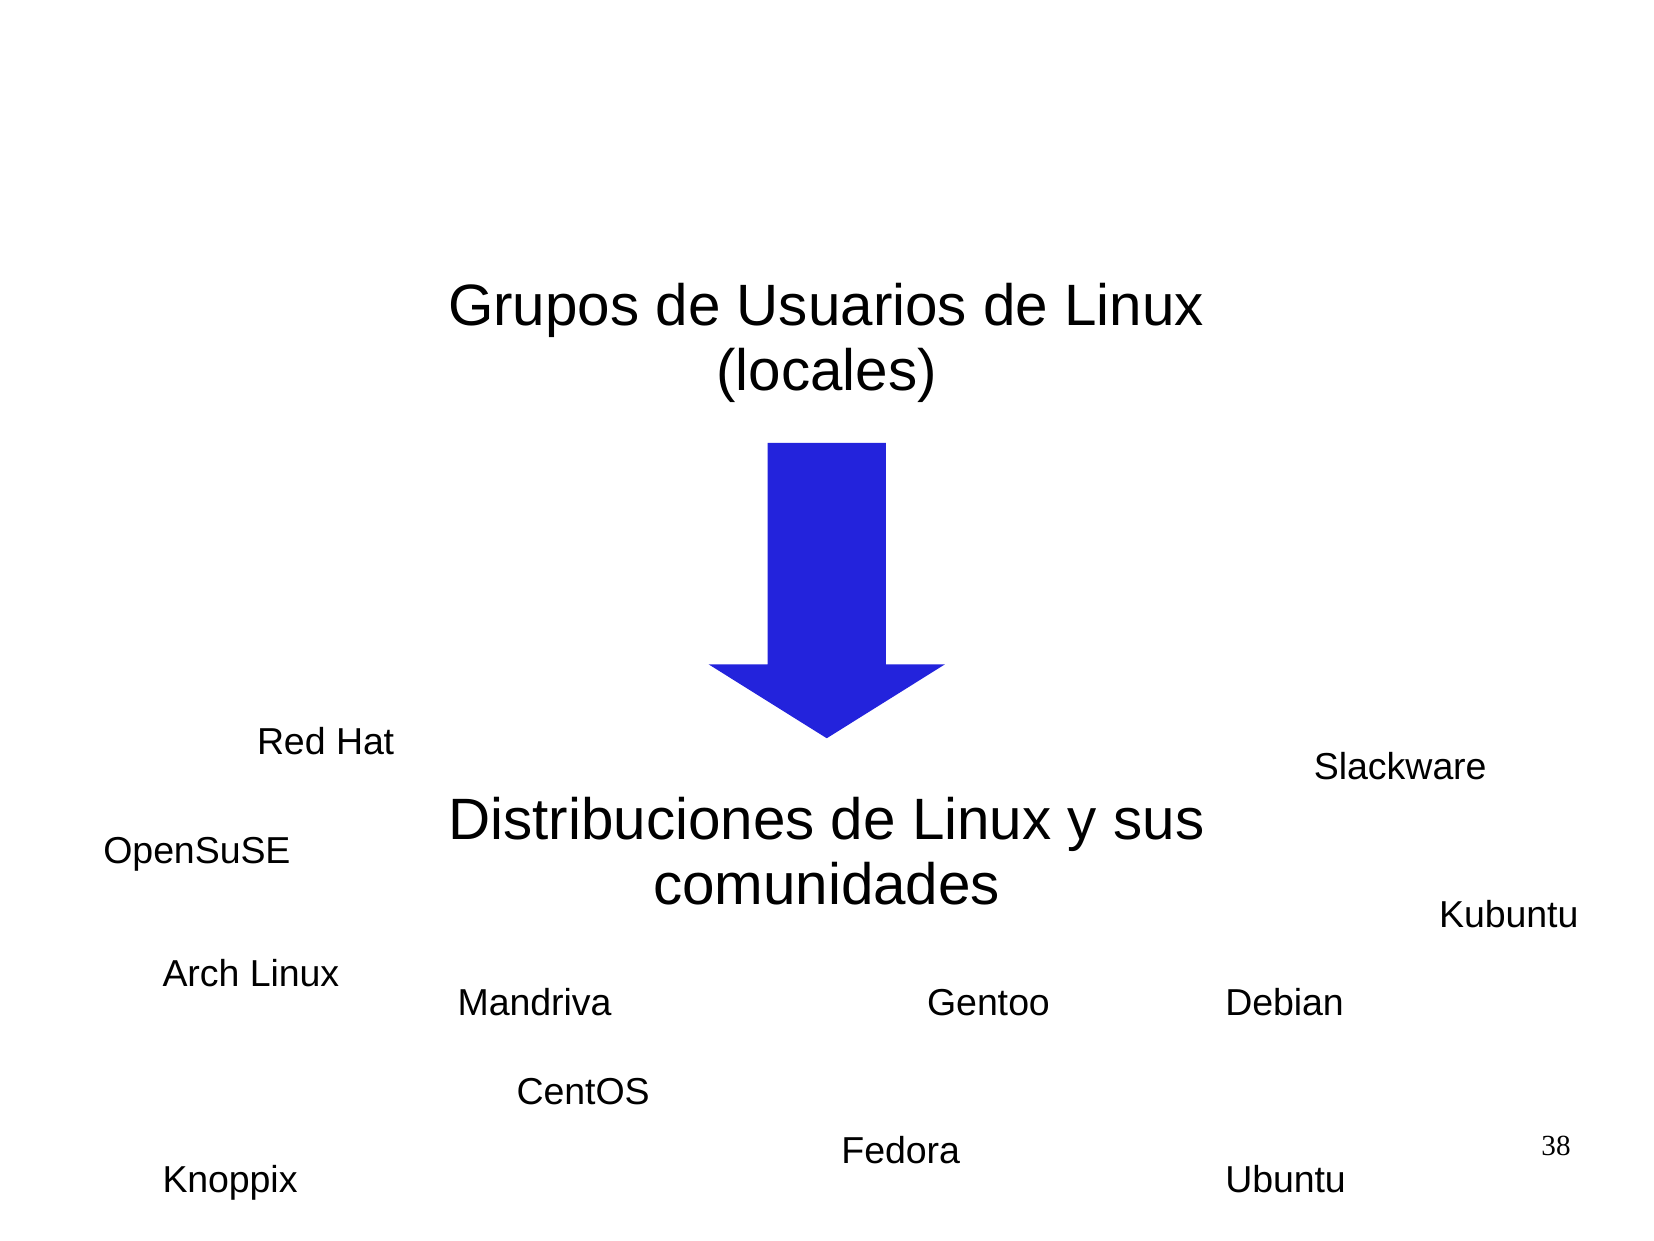

Grupos de Usuarios de Linux
(locales)
Red Hat
Slackware
Distribuciones de Linux y sus comunidades
OpenSuSE
Kubuntu
Arch Linux
Mandriva
Gentoo
Debian
CentOS
Fedora
38
Knoppix
Ubuntu